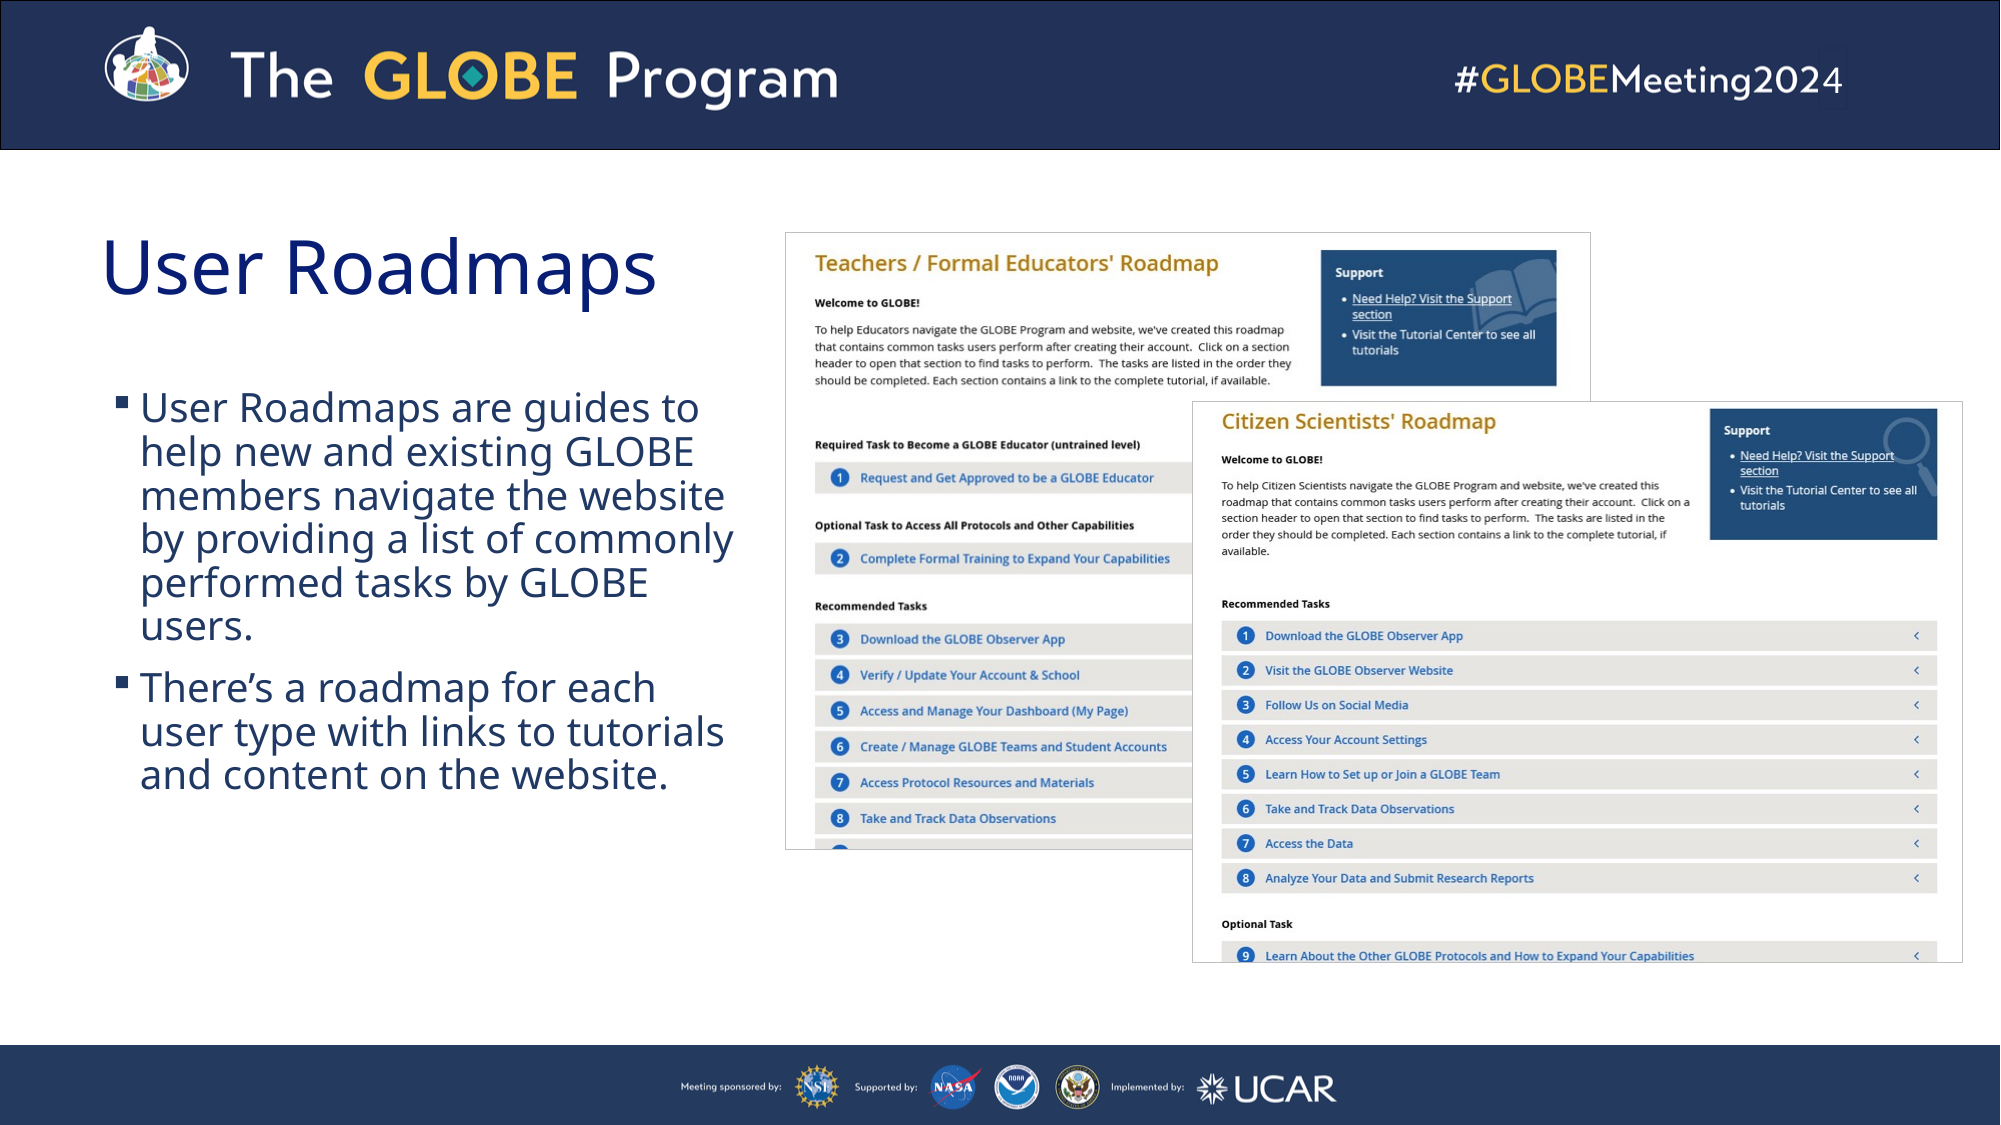

User Roadmaps
# User Roadmaps are guides to help new and existing GLOBE members navigate the website by providing a list of commonly performed tasks by GLOBE users.
There’s a roadmap for each user type with links to tutorials and content on the website.